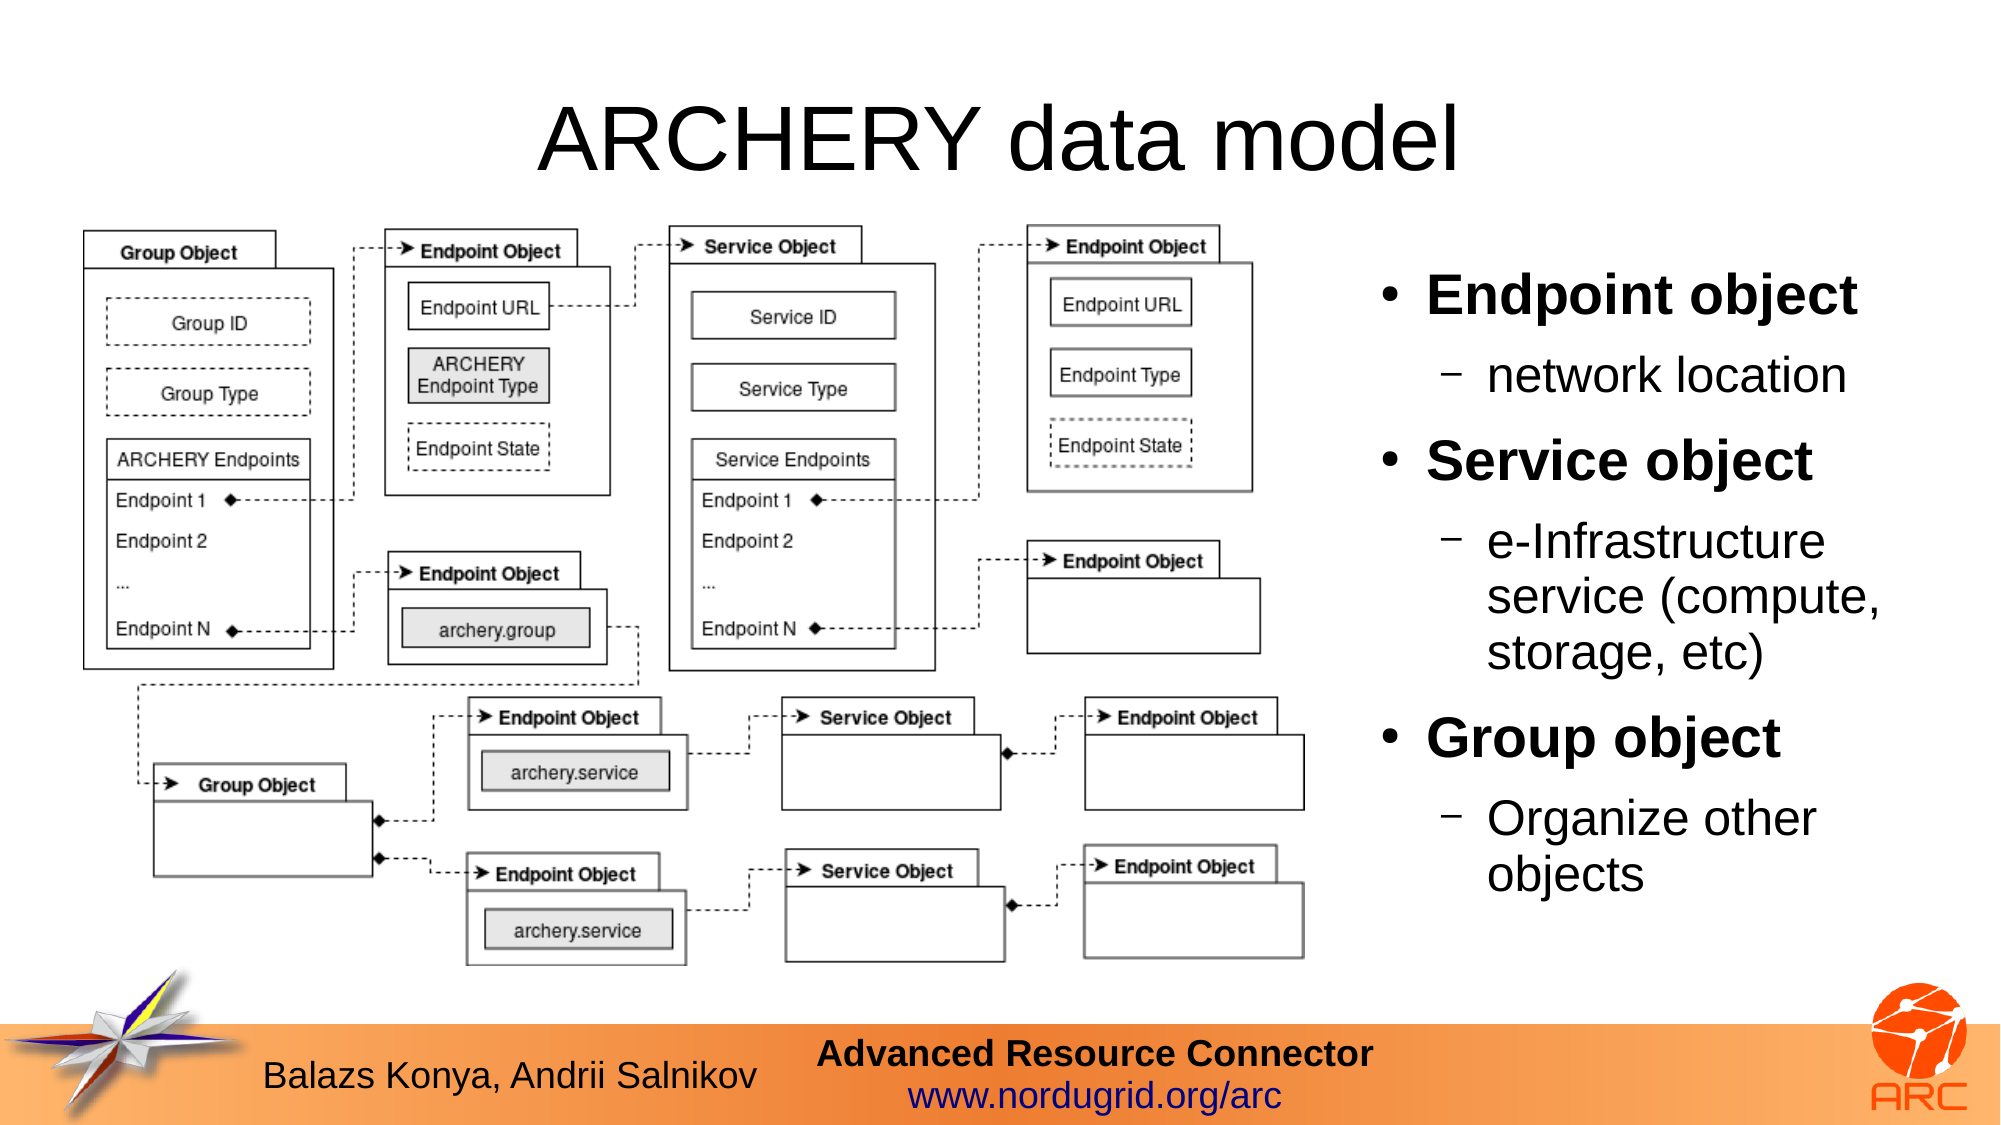

# ARCHERY data model
Endpoint object
network location
Service object
e-Infrastructure service (compute, storage, etc)
Group object
Organize other objects
Balazs Konya, Andrii Salnikov